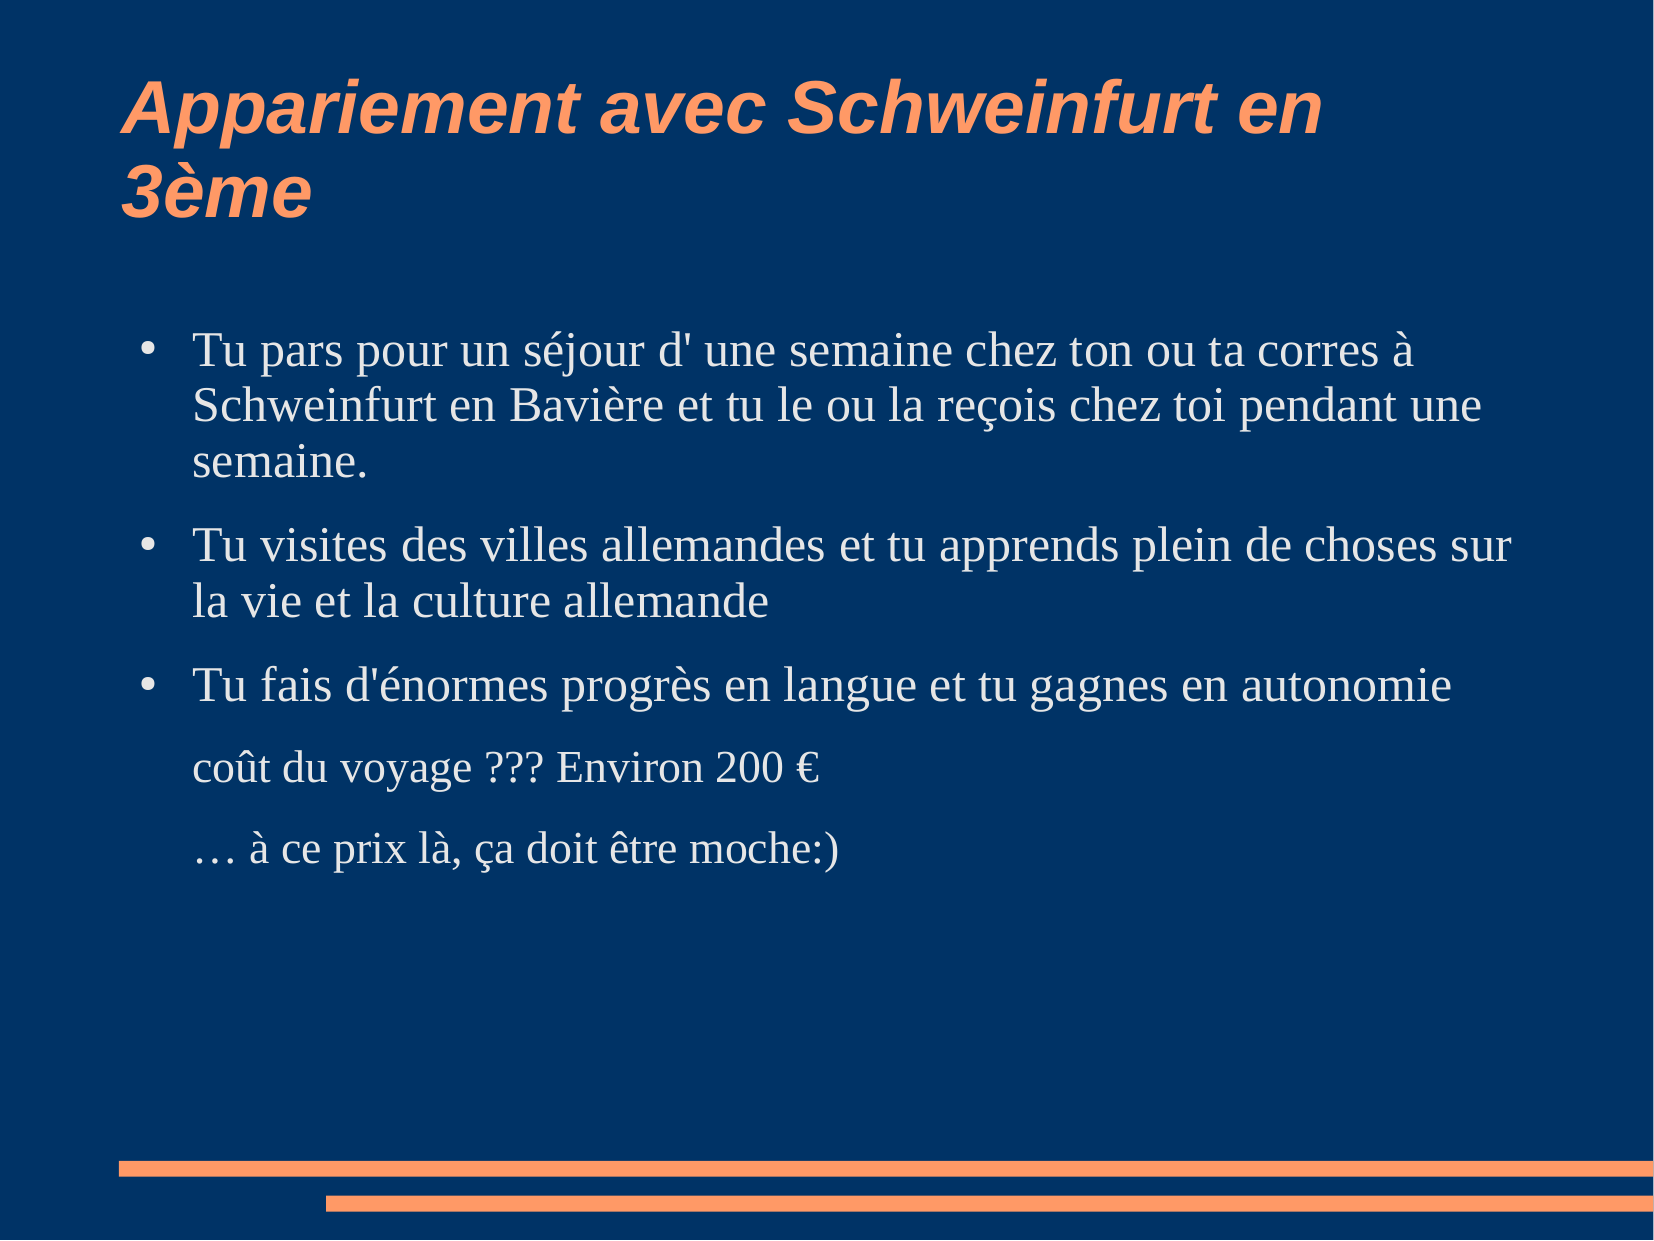

# Appariement avec Schweinfurt en 3ème
Tu pars pour un séjour d' une semaine chez ton ou ta corres à Schweinfurt en Bavière et tu le ou la reçois chez toi pendant une semaine.
Tu visites des villes allemandes et tu apprends plein de choses sur la vie et la culture allemande
Tu fais d'énormes progrès en langue et tu gagnes en autonomie
coût du voyage ??? Environ 200 €
… à ce prix là, ça doit être moche:)